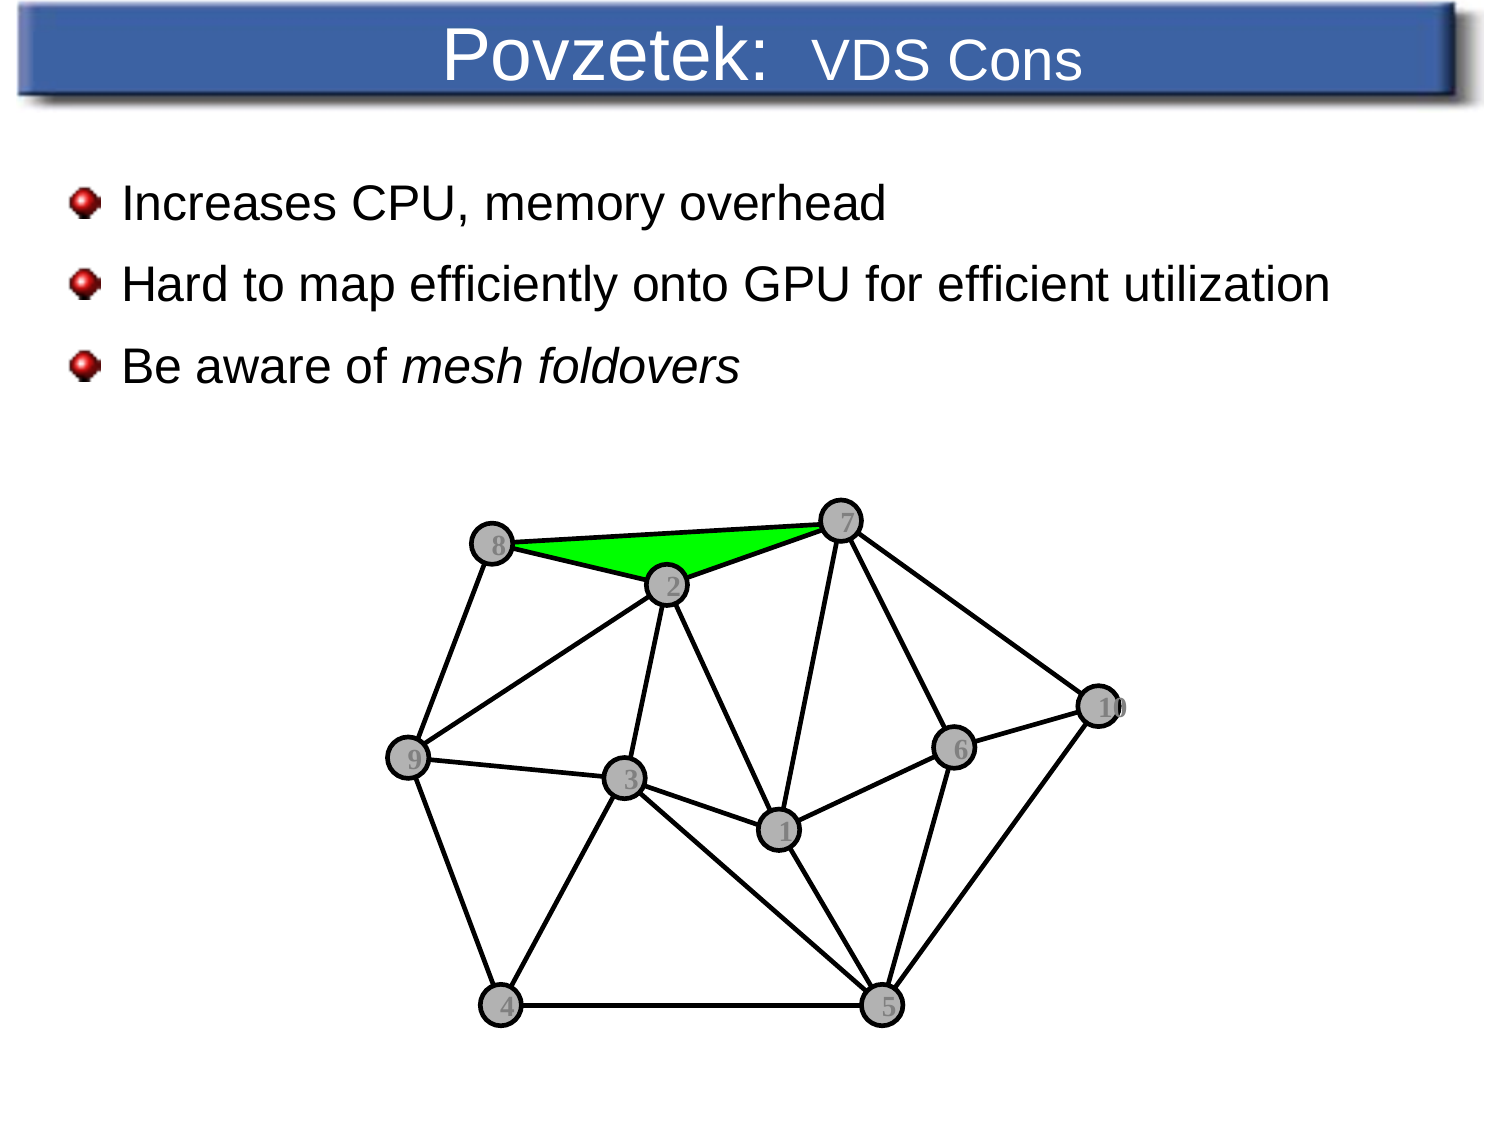

# Povzetek: VDS Cons
Increases CPU, memory overhead
Hard to map efficiently onto GPU for efficient utilization
Be aware of mesh foldovers
7
8
2
10
6
9
3
1
4
5